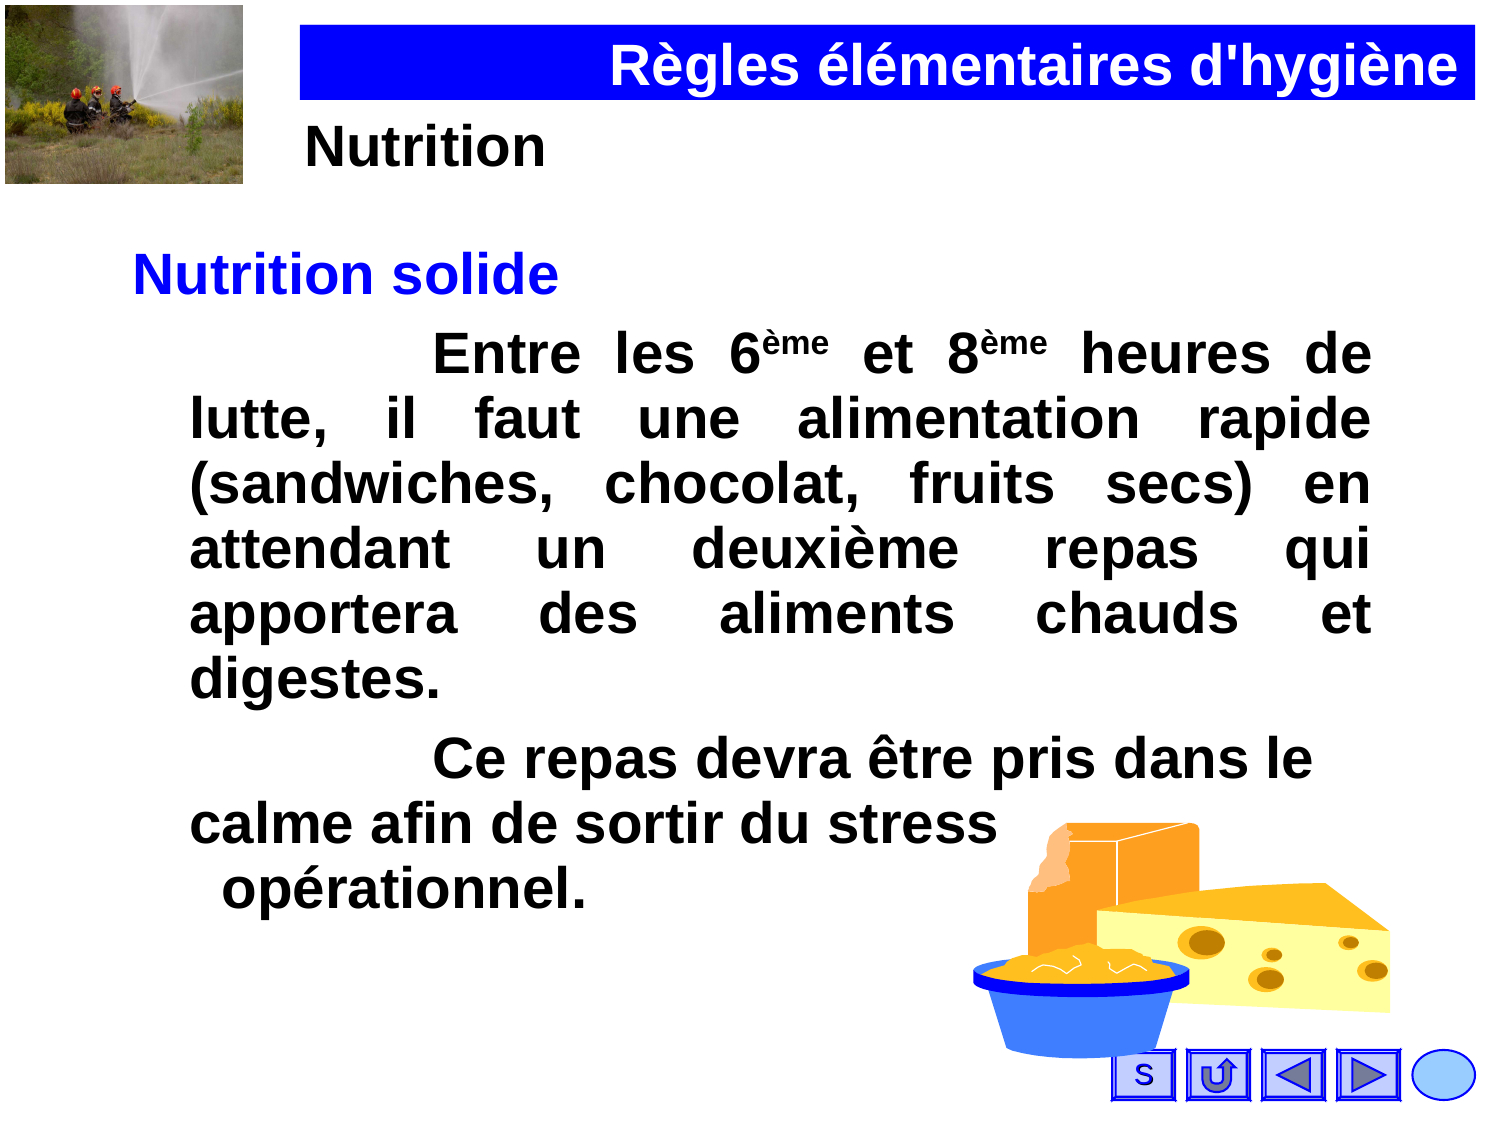

Règles élémentaires d'hygiène
Nutrition
Nutrition solide
			Entre les 6ème et 8ème heures de lutte, il faut une alimentation rapide (sandwiches, chocolat, fruits secs) en attendant un deuxième repas qui apportera des aliments chauds et digestes.
			Ce repas devra être pris dans le calme afin de sortir du stress opérationnel.